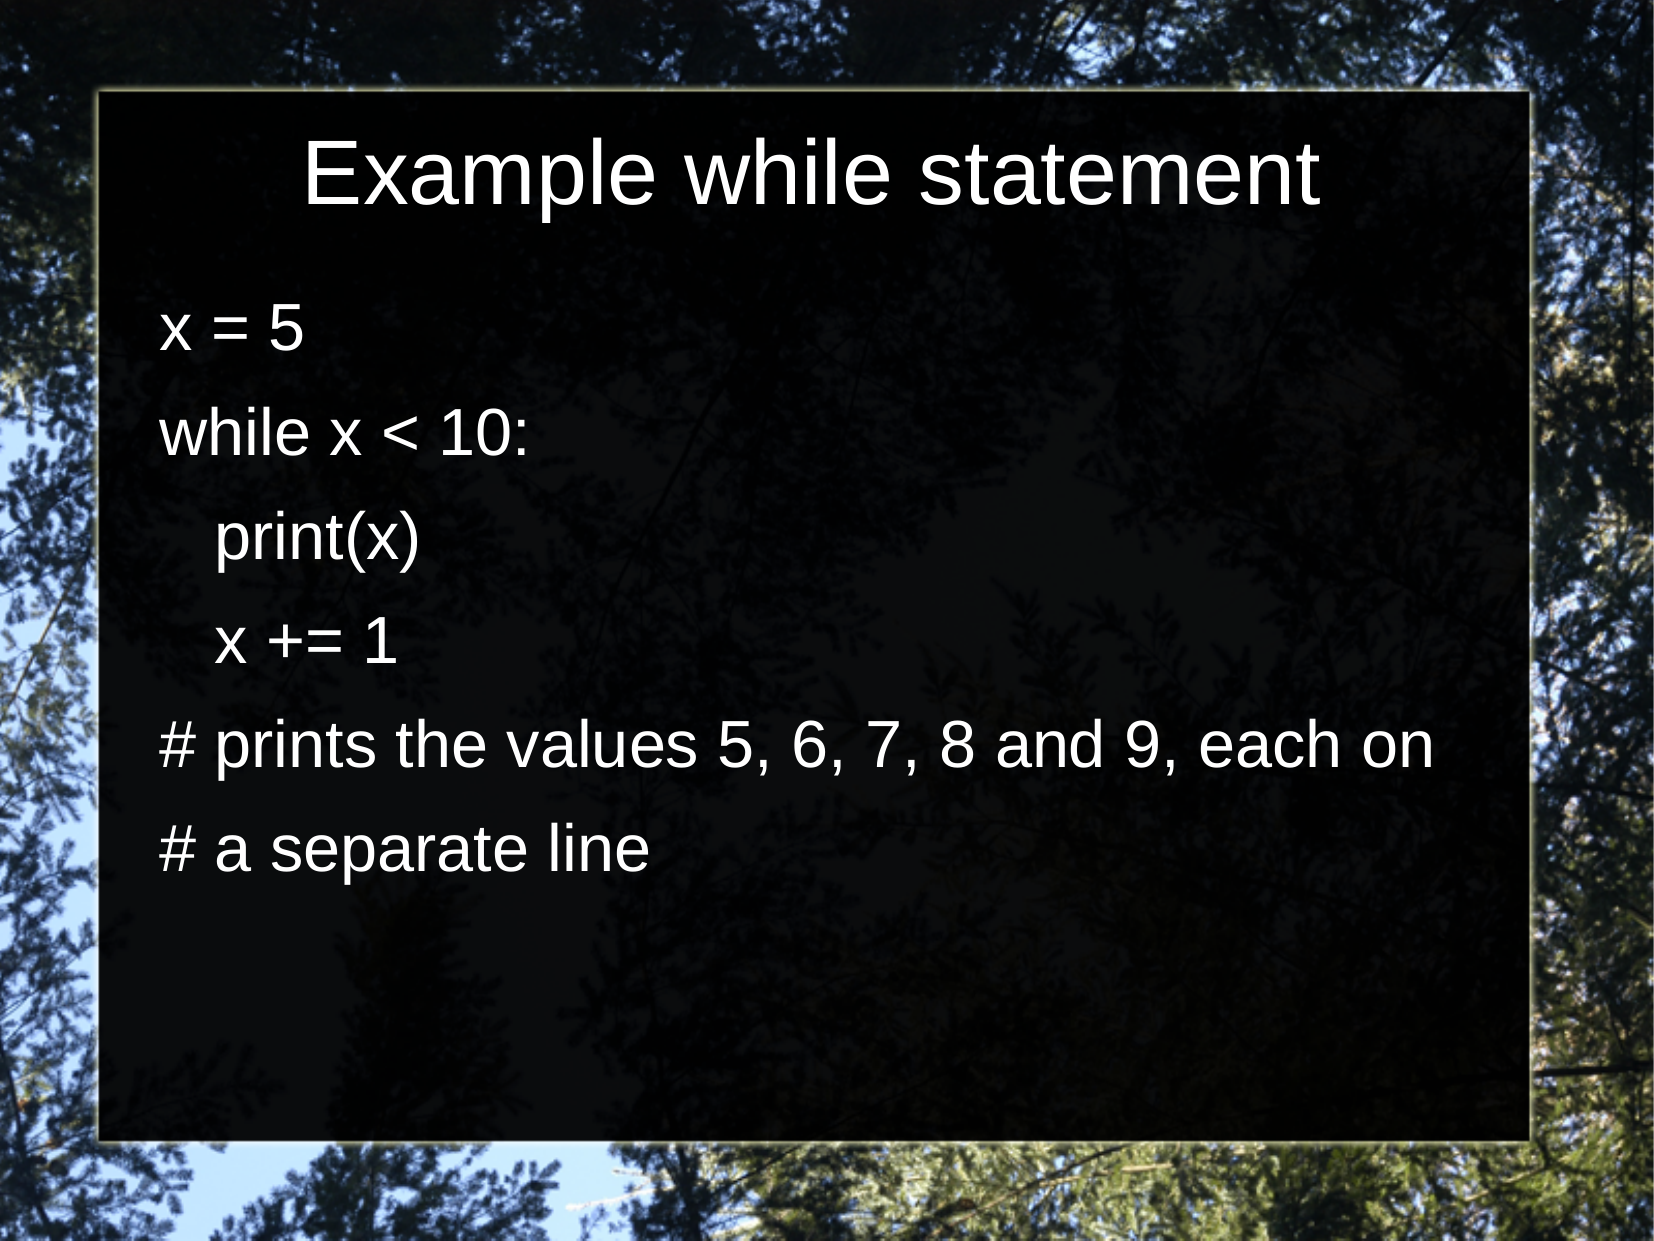

# Example while statement
x = 5
while x < 10:
 print(x)
 x += 1
# prints the values 5, 6, 7, 8 and 9, each on
# a separate line